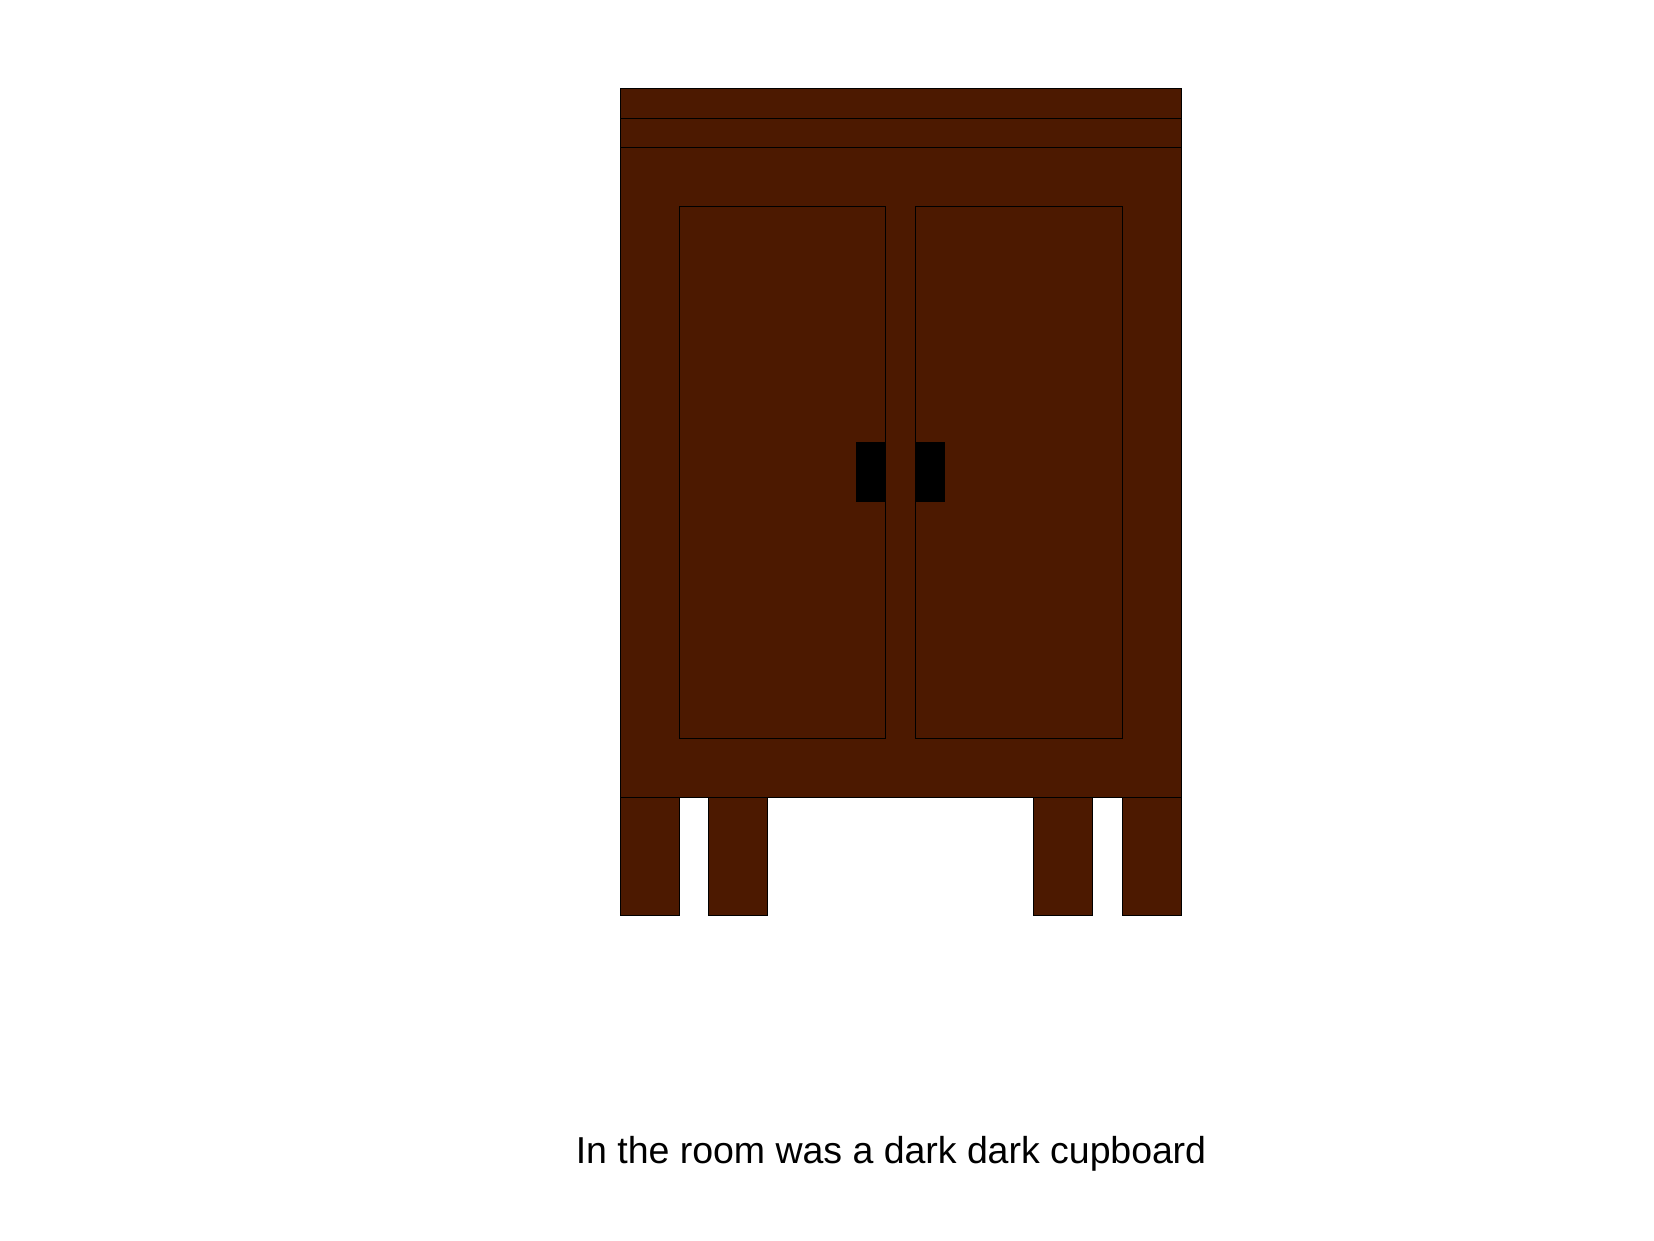

In the room was a dark dark cupboard